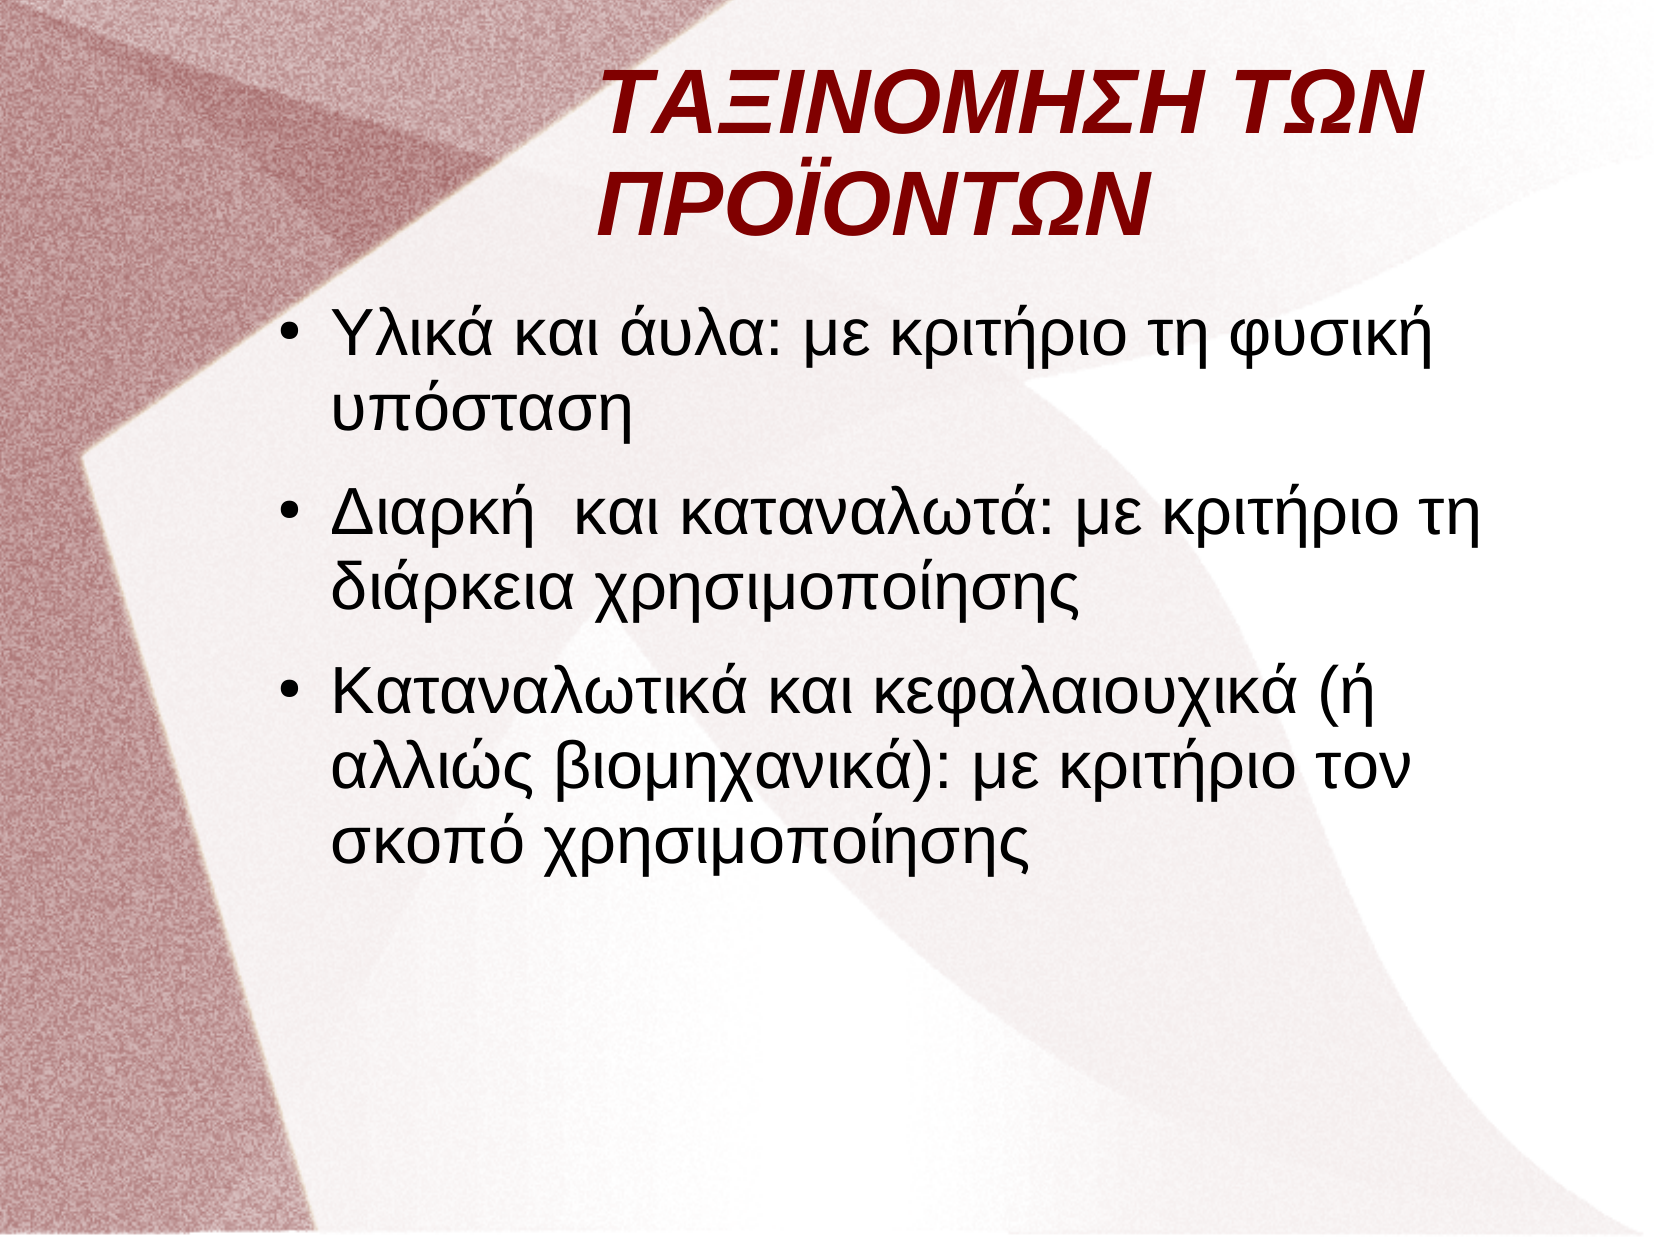

# ΤΑΞΙΝΟΜΗΣΗ ΤΩΝ ΠΡΟΪΟΝΤΩΝ
Υλικά και άυλα: με κριτήριο τη φυσική υπόσταση
Διαρκή και καταναλωτά: με κριτήριο τη διάρκεια χρησιμοποίησης
Καταναλωτικά και κεφαλαιουχικά (ή αλλιώς βιομηχανικά): με κριτήριο τον σκοπό χρησιμοποίησης